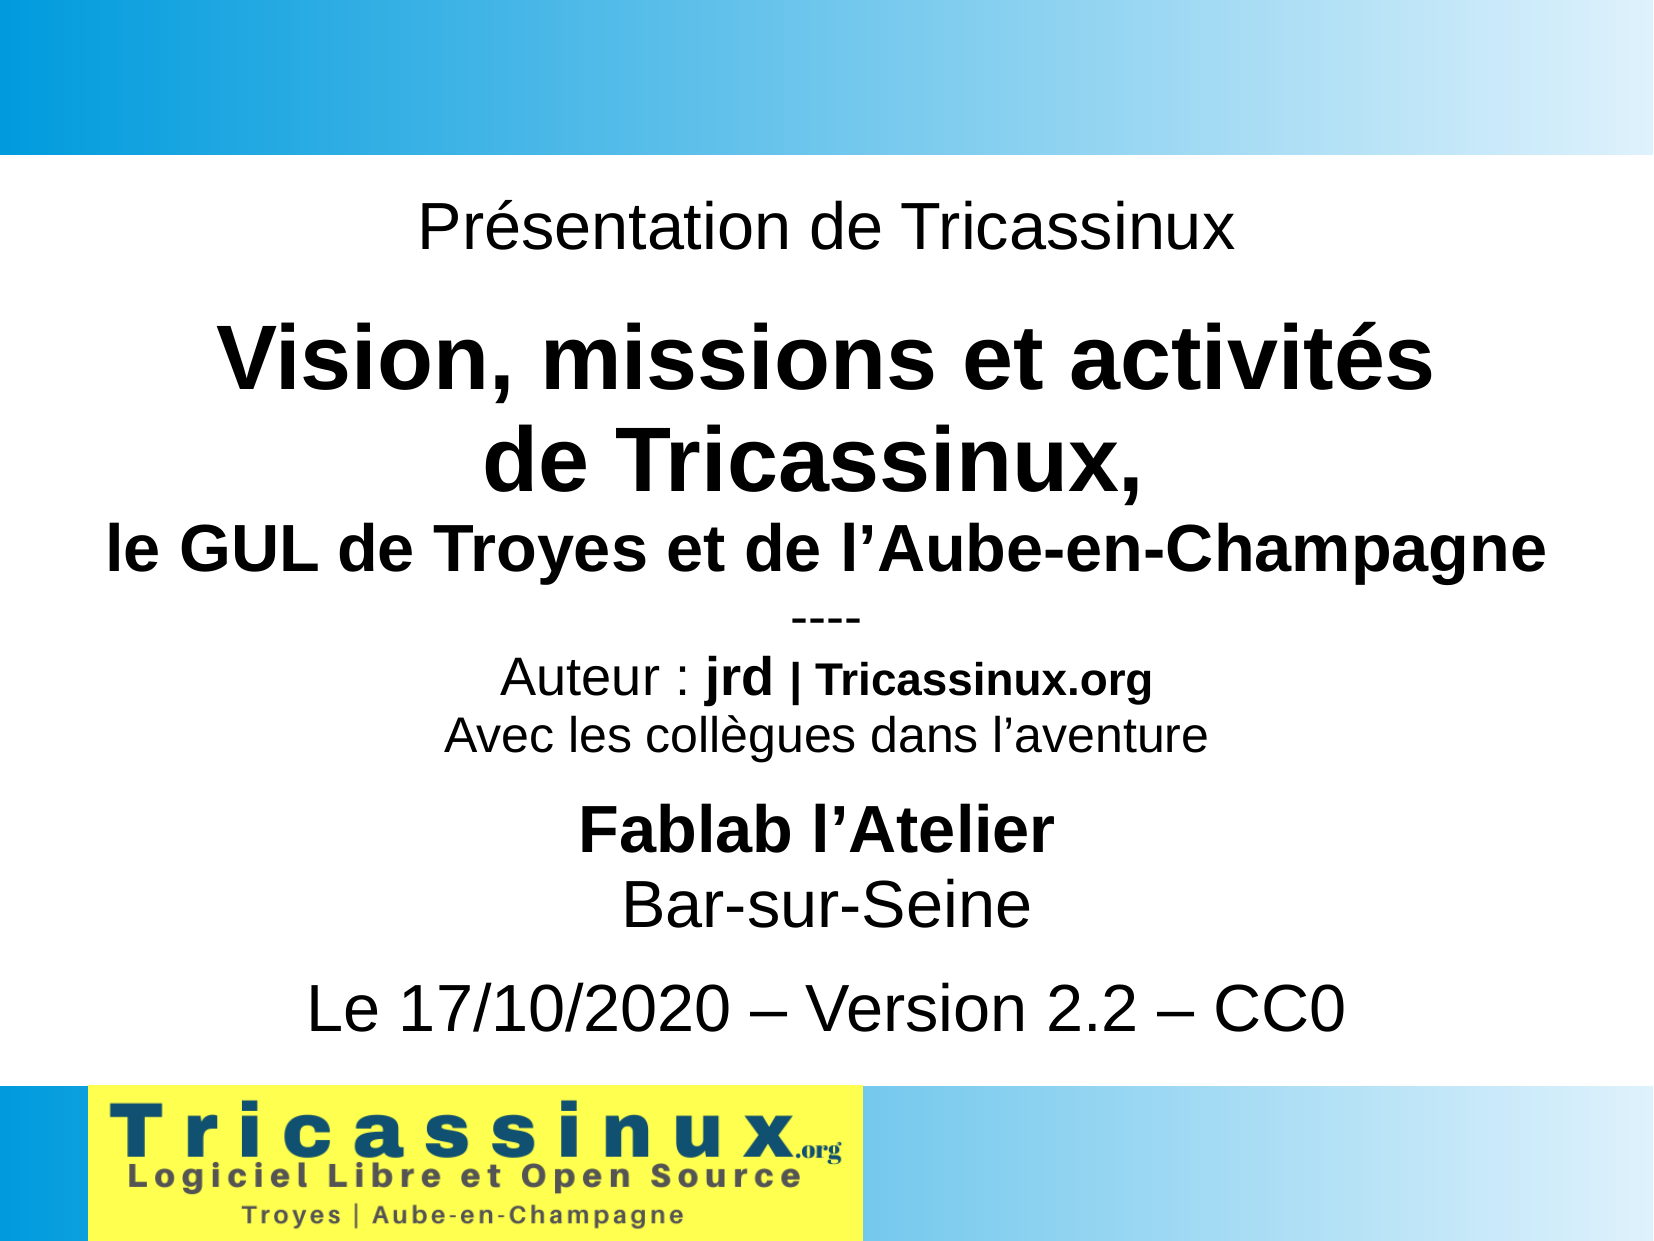

Présentation de Tricassinux
Vision, missions et activités
de Tricassinux,
le GUL de Troyes et de l’Aube-en-Champagne
----
Auteur : jrd | Tricassinux.org
Avec les collègues dans l’aventure
Fablab l’Atelier
Bar-sur-Seine
Le 17/10/2020 – Version 2.2 – CC0